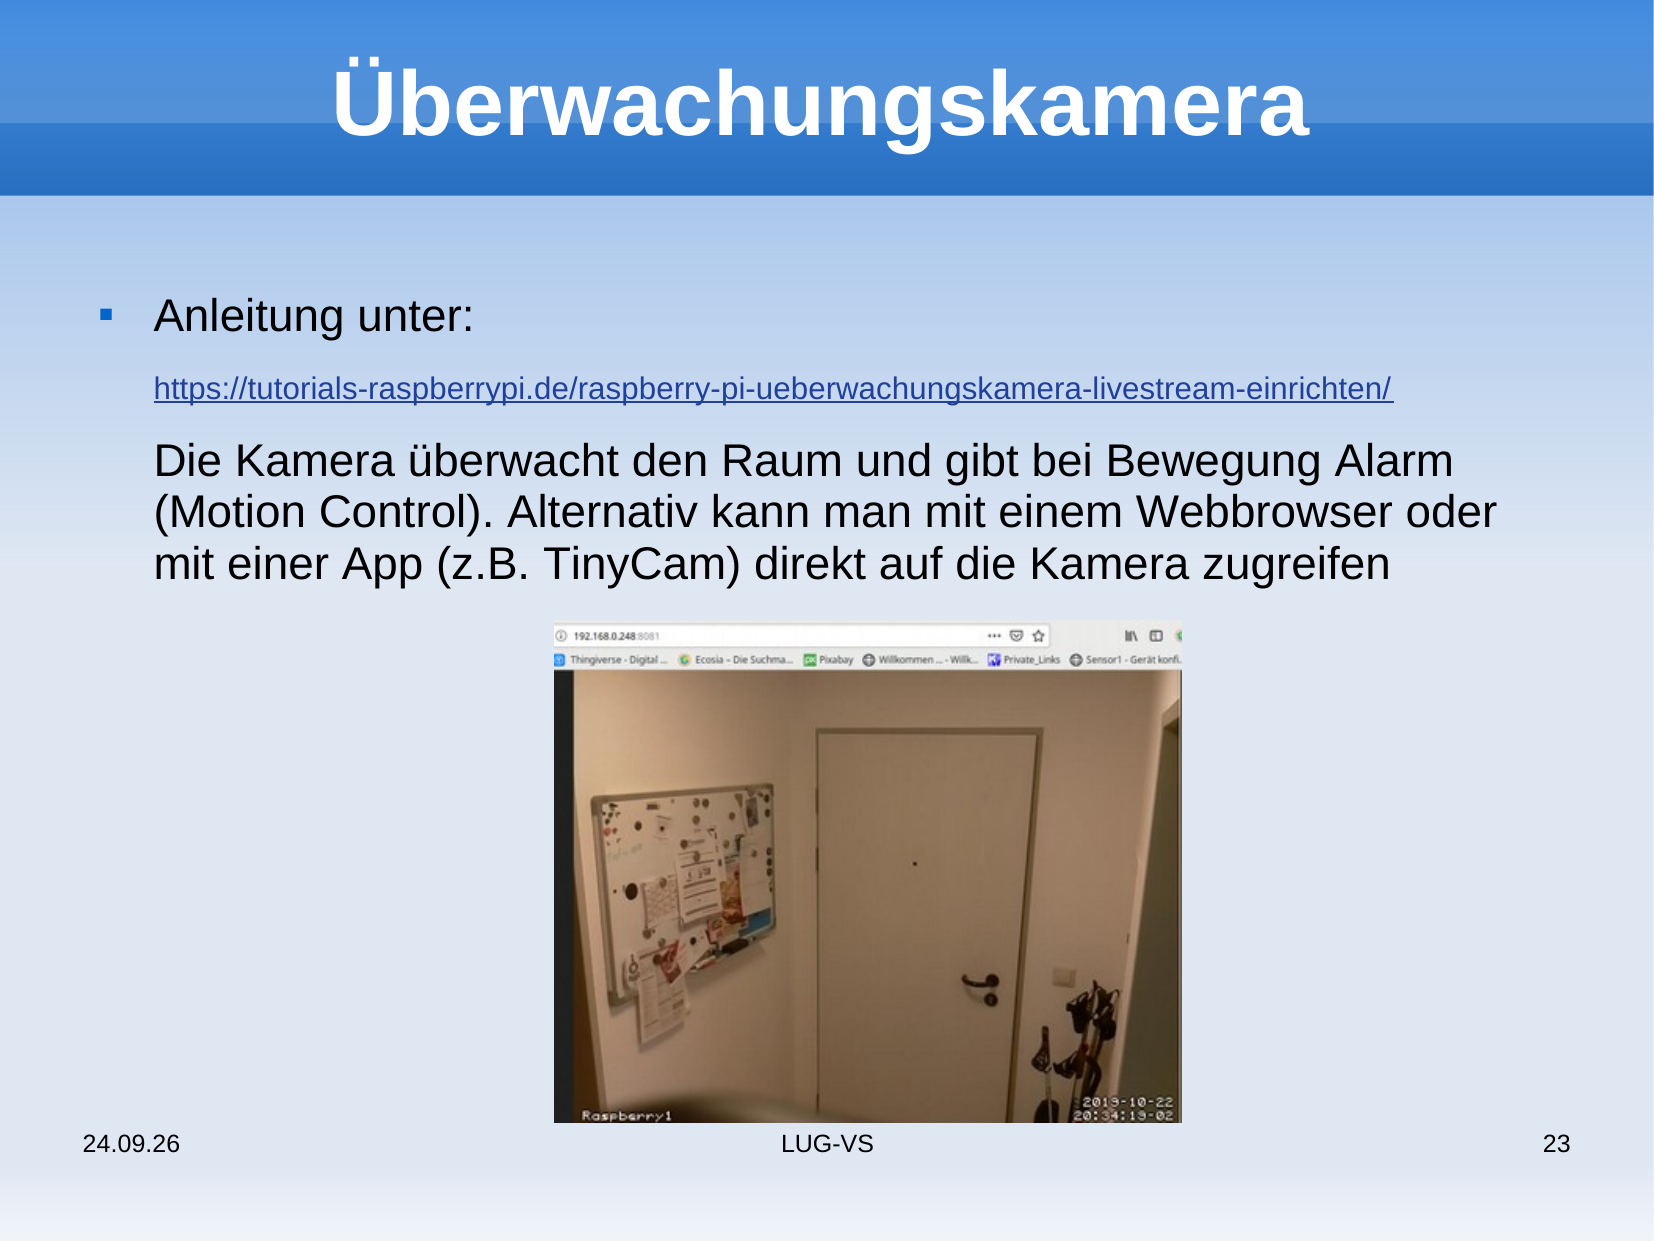

# Überwachungskamera
Anleitung unter:
https://tutorials-raspberrypi.de/raspberry-pi-ueberwachungskamera-livestream-einrichten/
Die Kamera überwacht den Raum und gibt bei Bewegung Alarm (Motion Control). Alternativ kann man mit einem Webbrowser oder mit einer App (z.B. TinyCam) direkt auf die Kamera zugreifen
LUG-VS
23